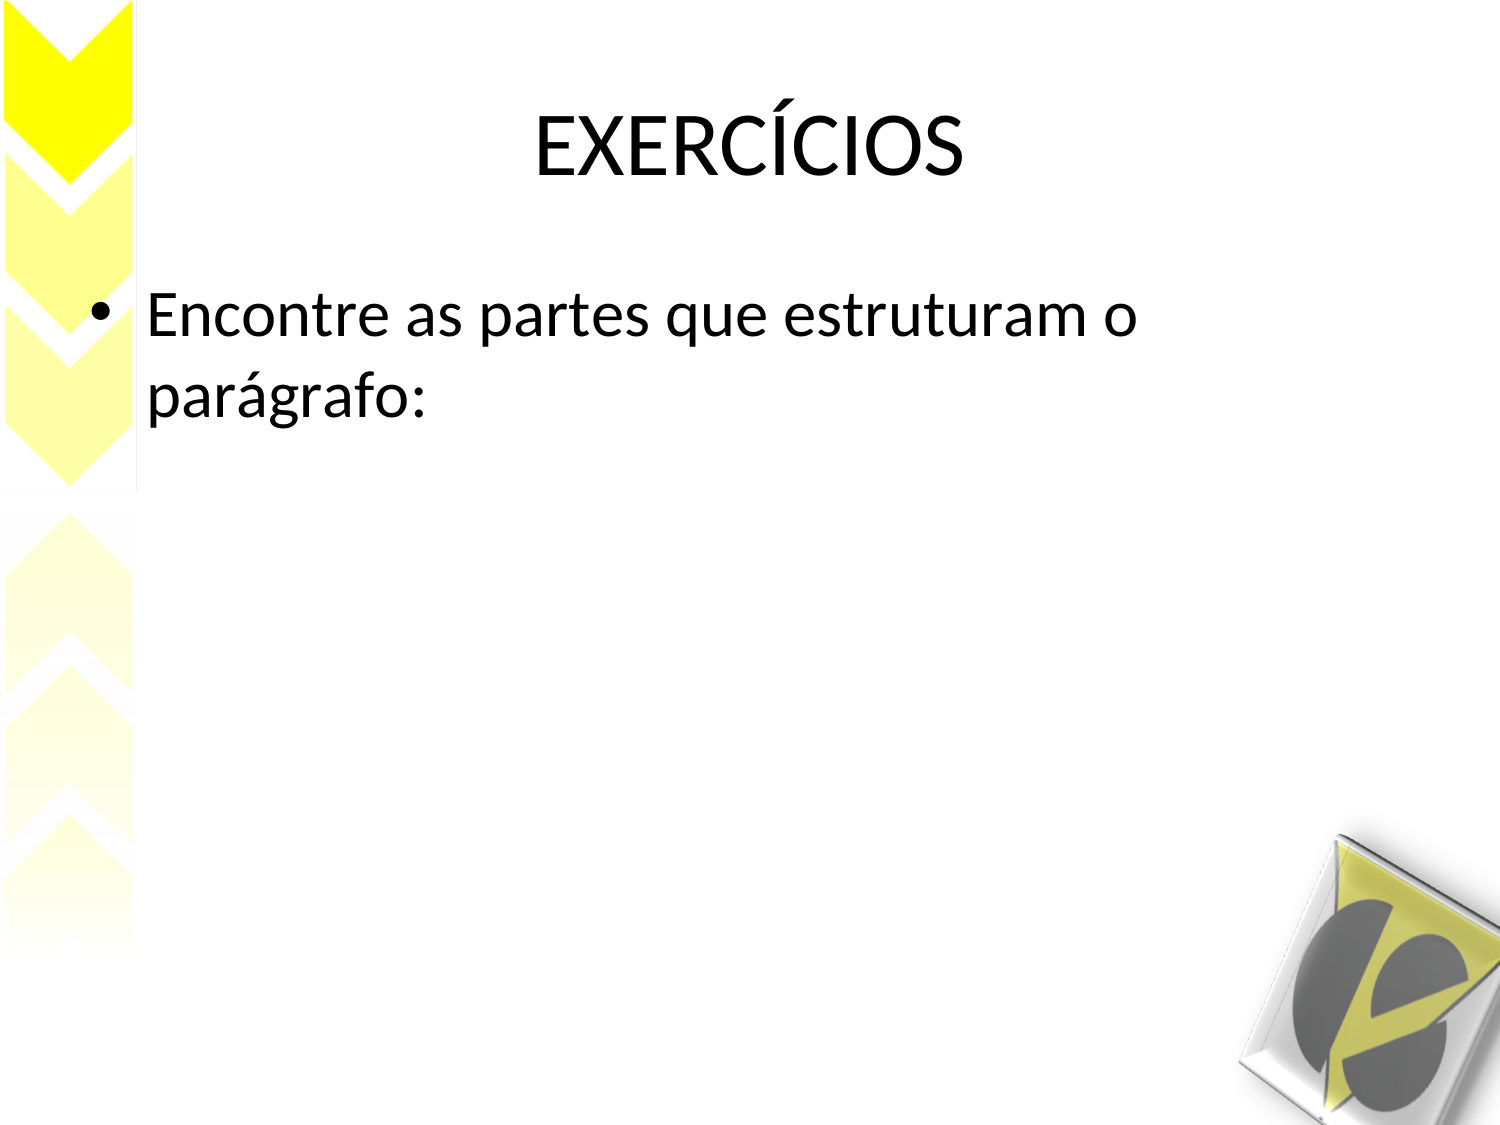

EXERCÍCIOS
# Encontre as partes que estruturam o parágrafo: